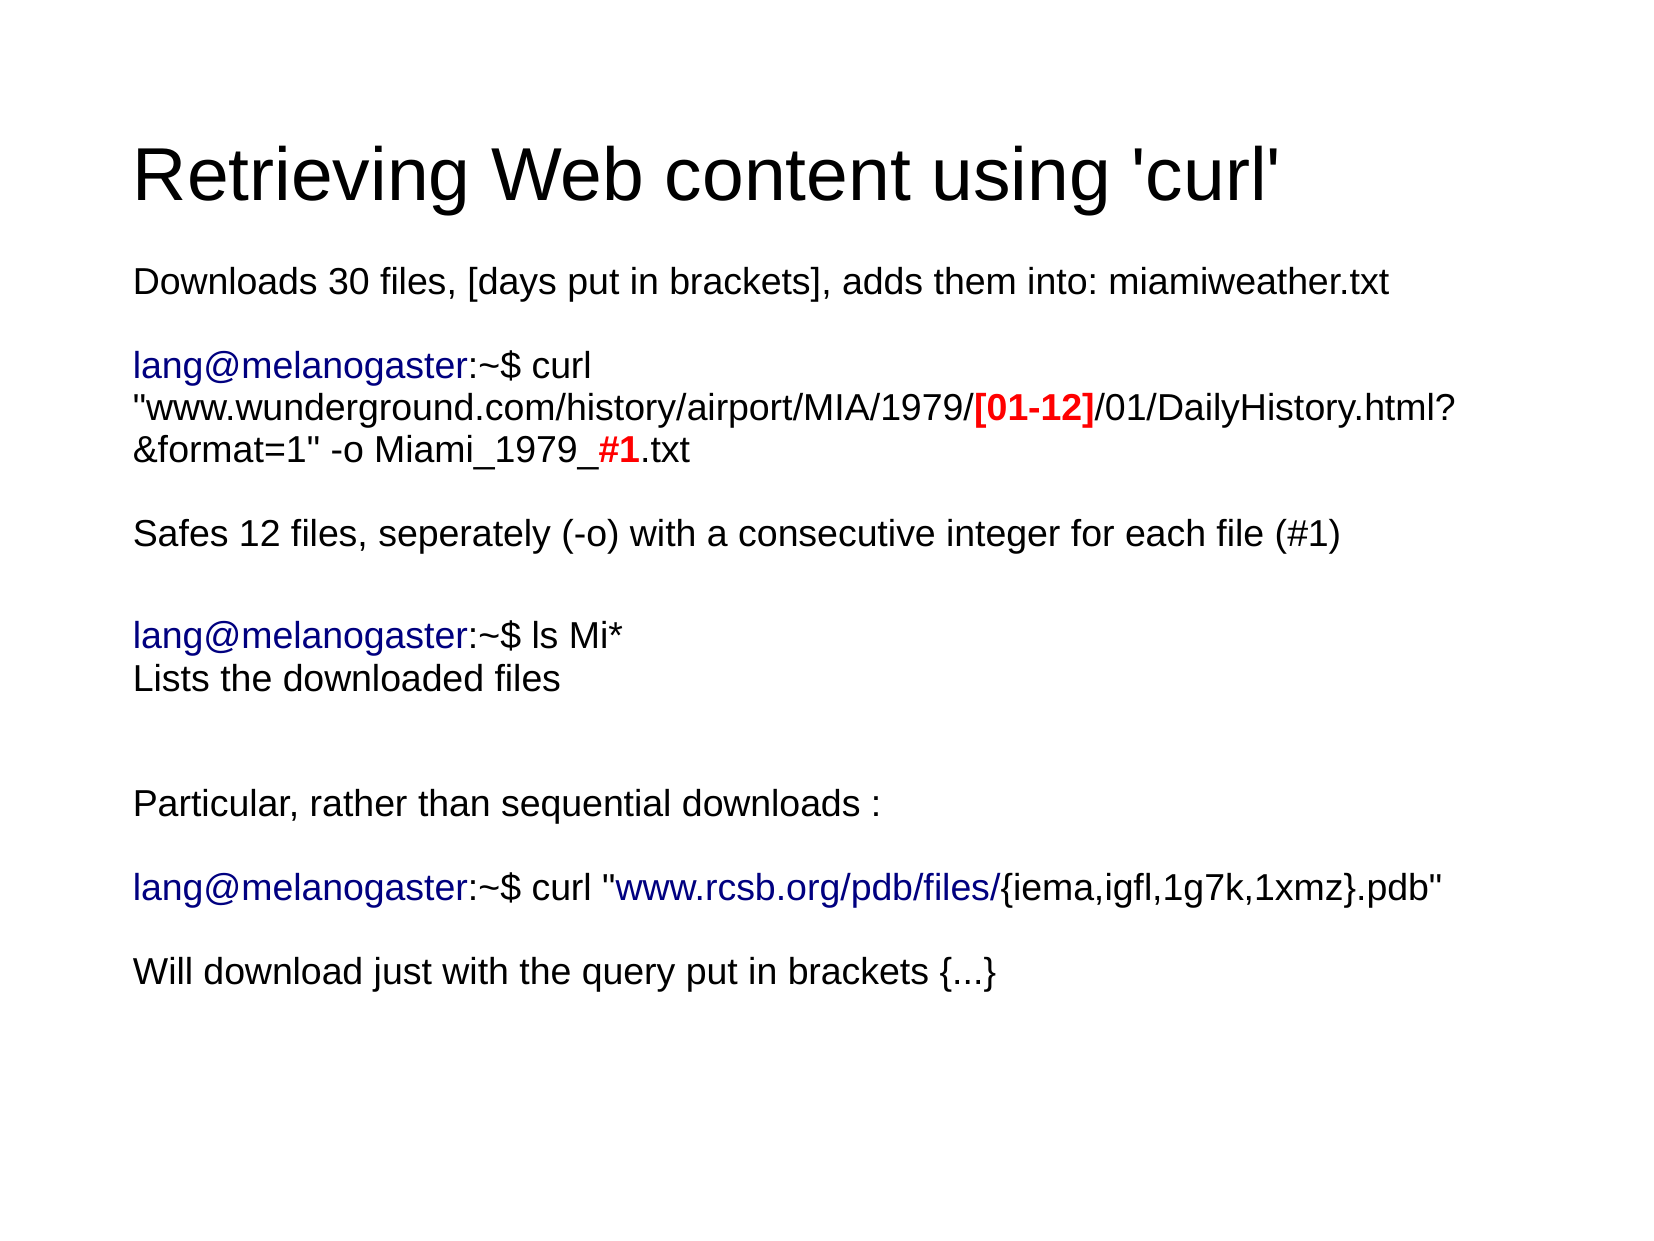

Retrieving Web content using 'curl'
Downloads 30 files, [days put in brackets], adds them into: miamiweather.txt
lang@melanogaster:~$ curl "www.wunderground.com/history/airport/MIA/1979/[01-12]/01/DailyHistory.html?&format=1" -o Miami_1979_#1.txt
Safes 12 files, seperately (-o) with a consecutive integer for each file (#1)
lang@melanogaster:~$ ls Mi*
Lists the downloaded files
Particular, rather than sequential downloads :
lang@melanogaster:~$ curl "www.rcsb.org/pdb/files/{iema,igfl,1g7k,1xmz}.pdb"
Will download just with the query put in brackets {...}